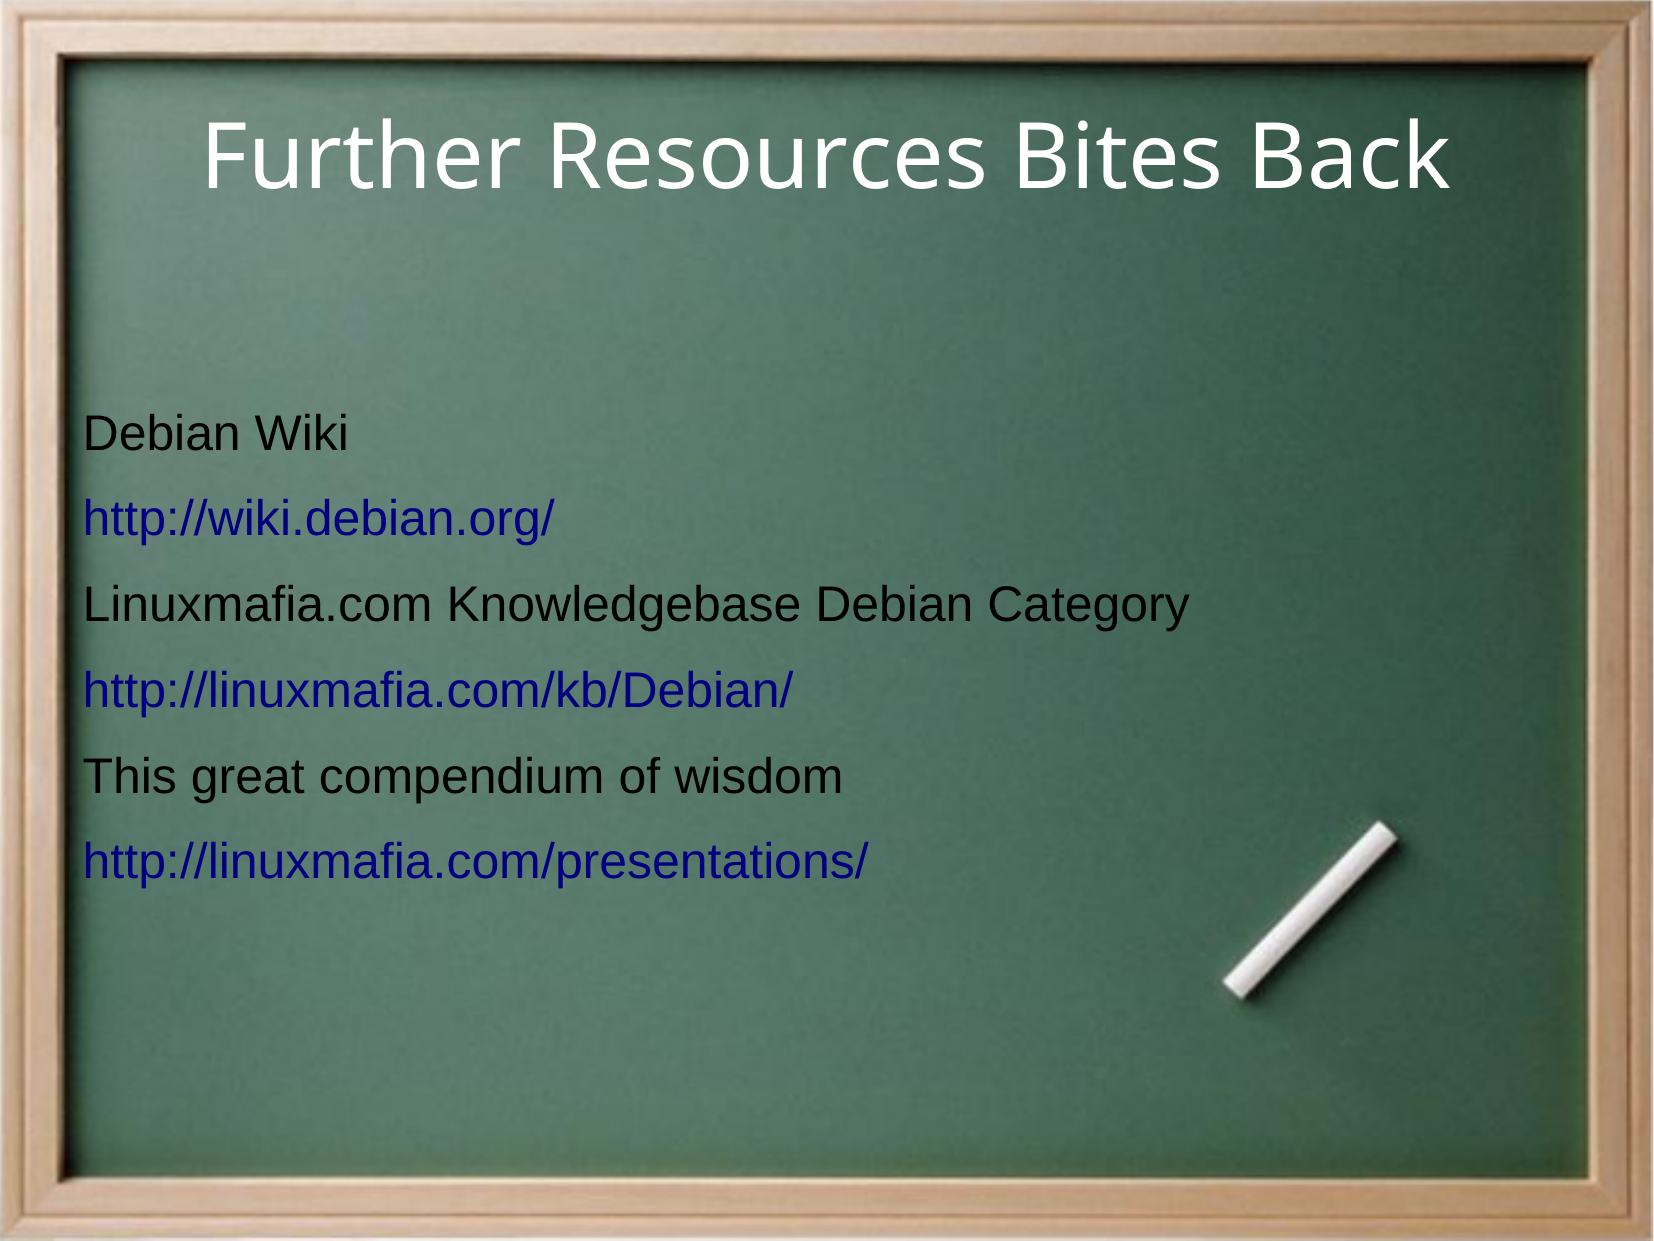

# Further Resources Bites Back
Debian Wiki
http://wiki.debian.org/
Linuxmafia.com Knowledgebase Debian Category
http://linuxmafia.com/kb/Debian/
This great compendium of wisdom
http://linuxmafia.com/presentations/